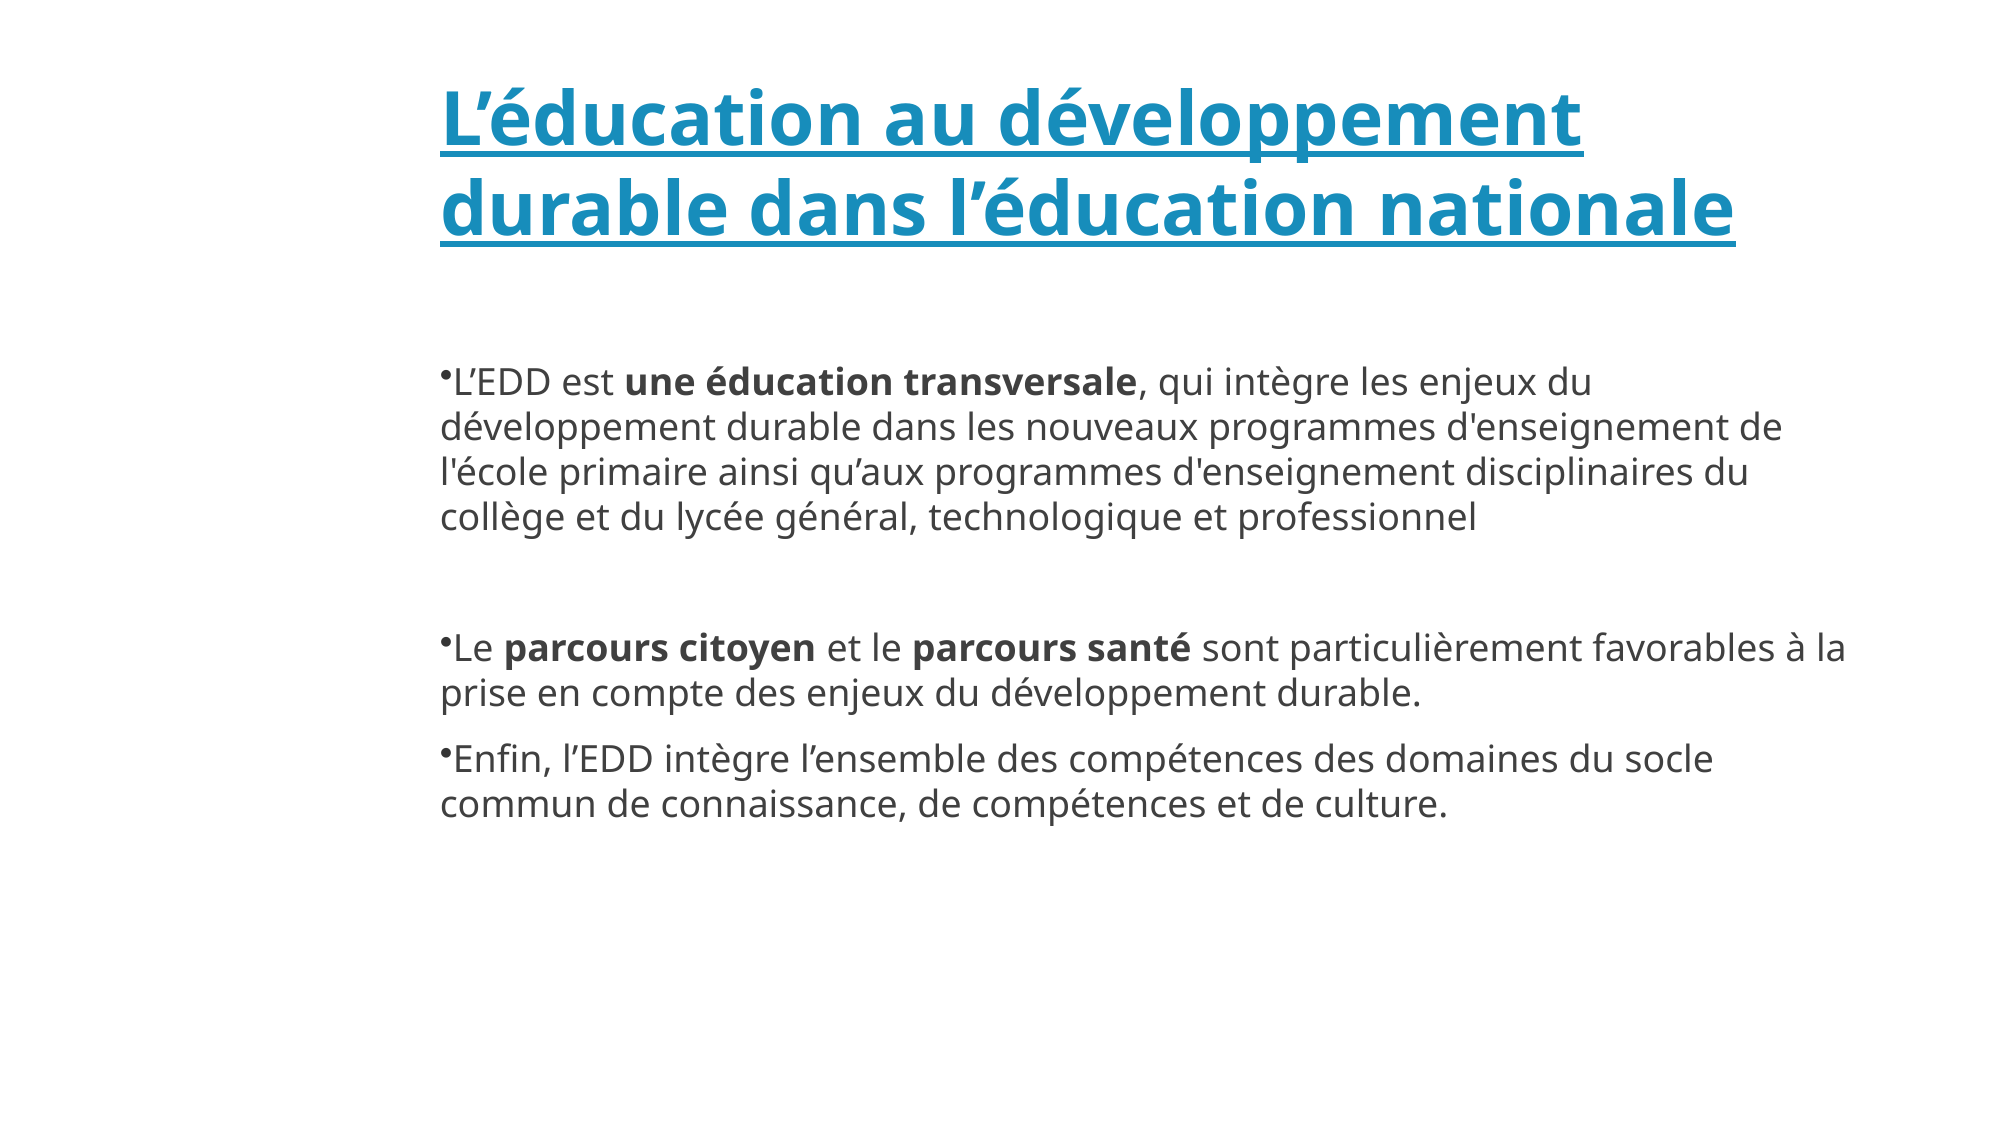

# L’éducation au développement durable dans l’éducation nationale
L’EDD est une éducation transversale, qui intègre les enjeux du développement durable dans les nouveaux programmes d'enseignement de l'école primaire ainsi qu’aux programmes d'enseignement disciplinaires du collège et du lycée général, technologique et professionnel
Le parcours citoyen et le parcours santé sont particulièrement favorables à la prise en compte des enjeux du développement durable.
Enfin, l’EDD intègre l’ensemble des compétences des domaines du socle commun de connaissance, de compétences et de culture.